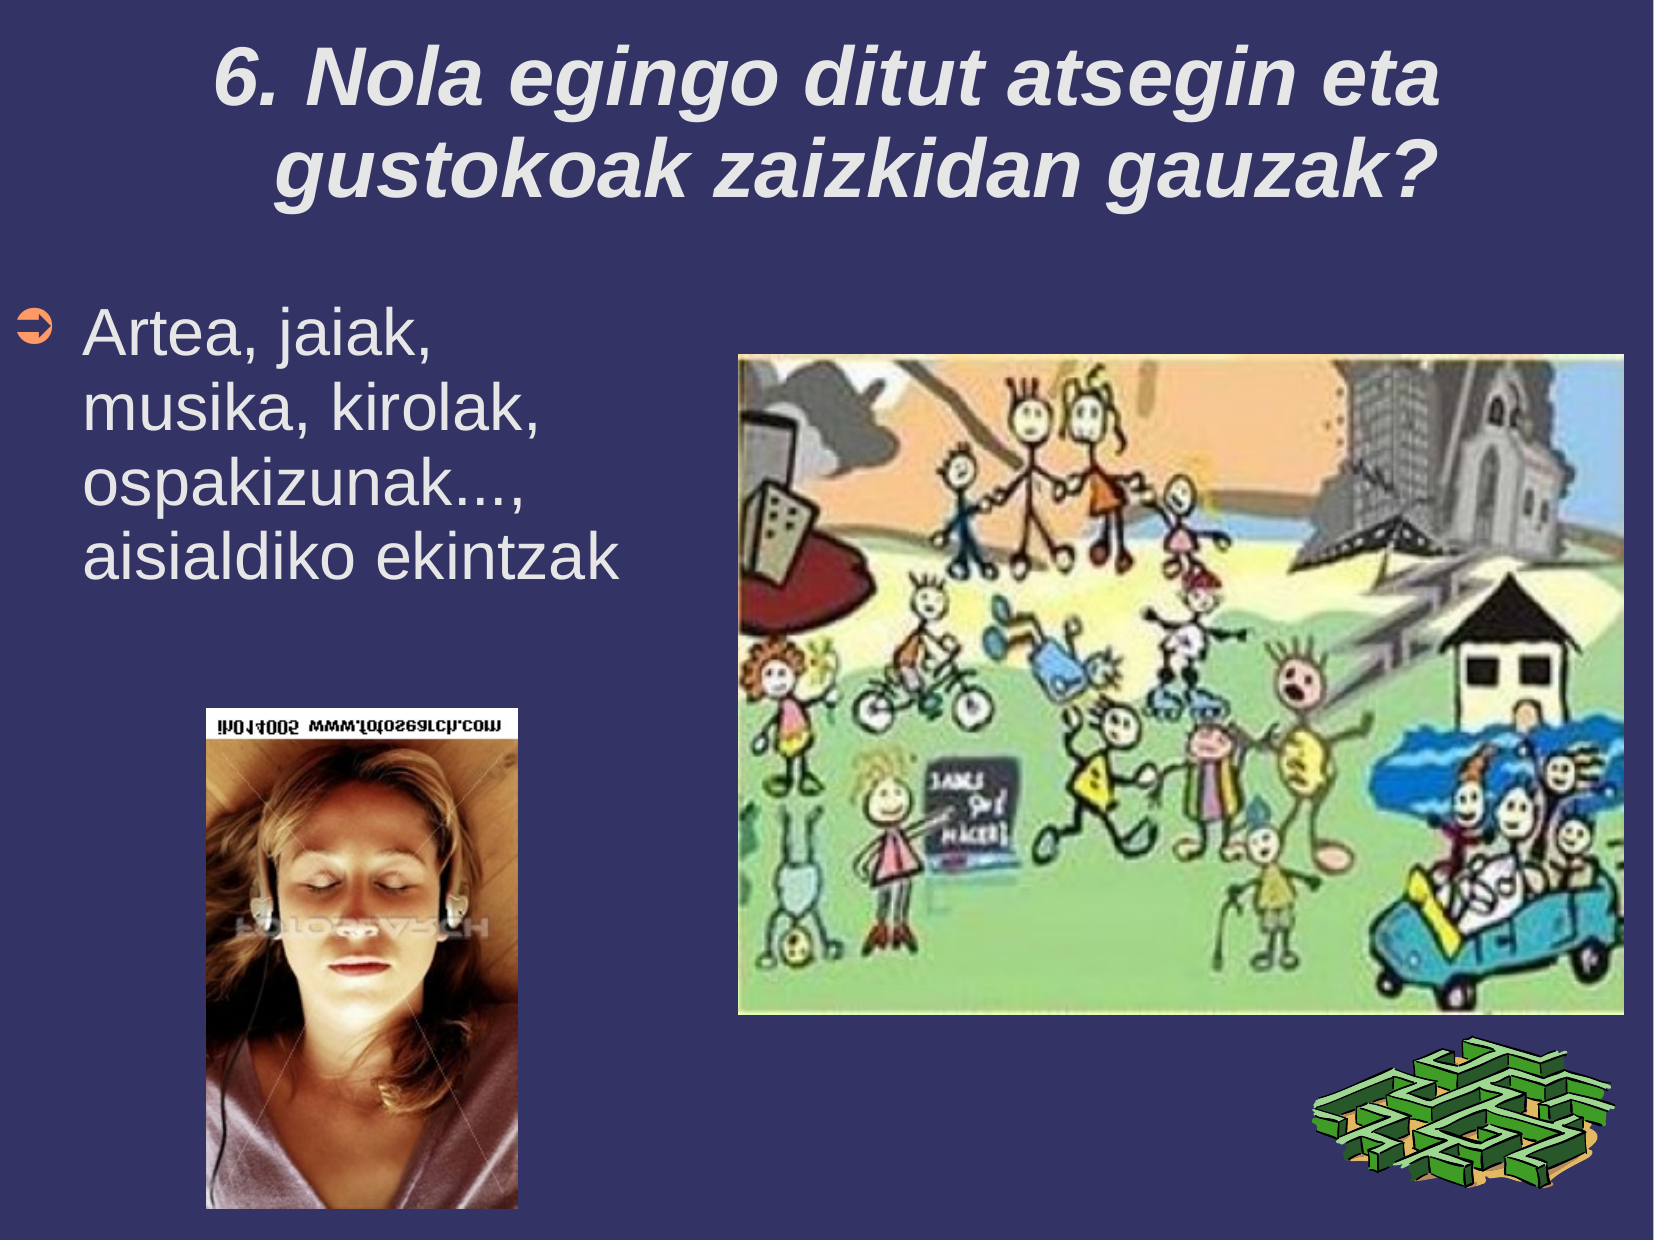

# 6. Nola egingo ditut atsegin eta gustokoak zaizkidan gauzak?
Artea, jaiak, musika, kirolak, ospakizunak..., aisialdiko ekintzak